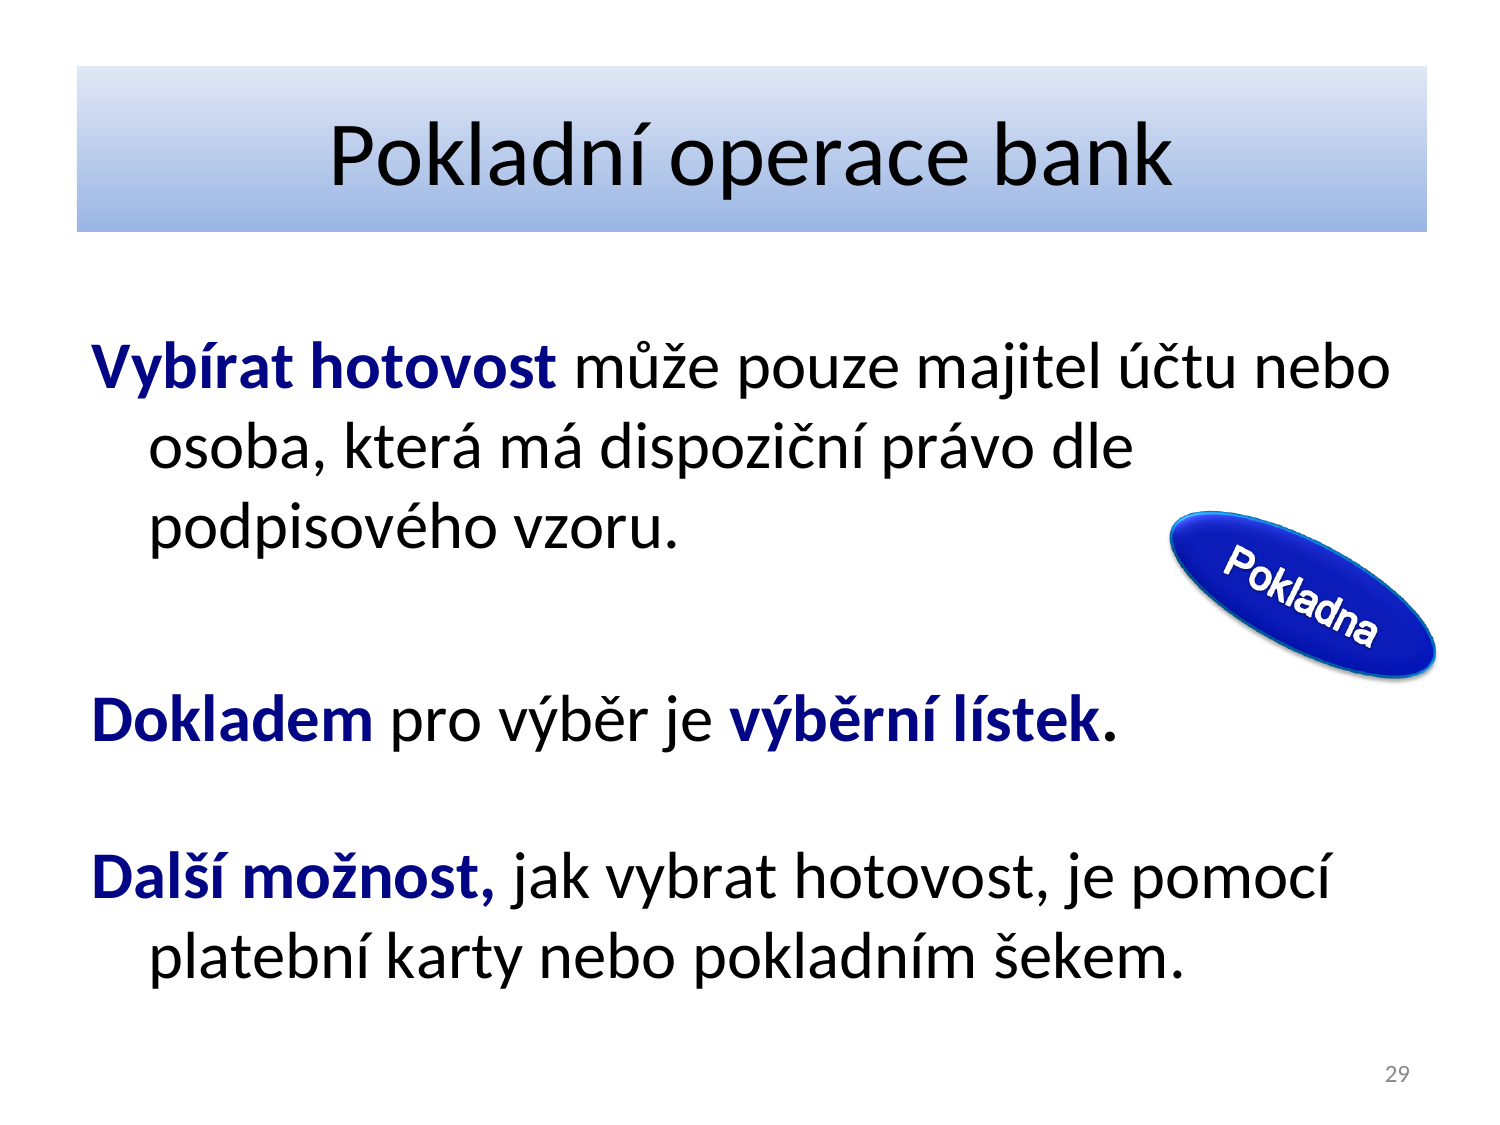

# Pokladní operace bank
Vybírat hotovost může pouze majitel účtu nebo osoba, která má dispoziční právo dle podpisového vzoru.
Dokladem pro výběr je výběrní lístek.
Další možnost, jak vybrat hotovost, je pomocí platební karty nebo pokladním šekem.